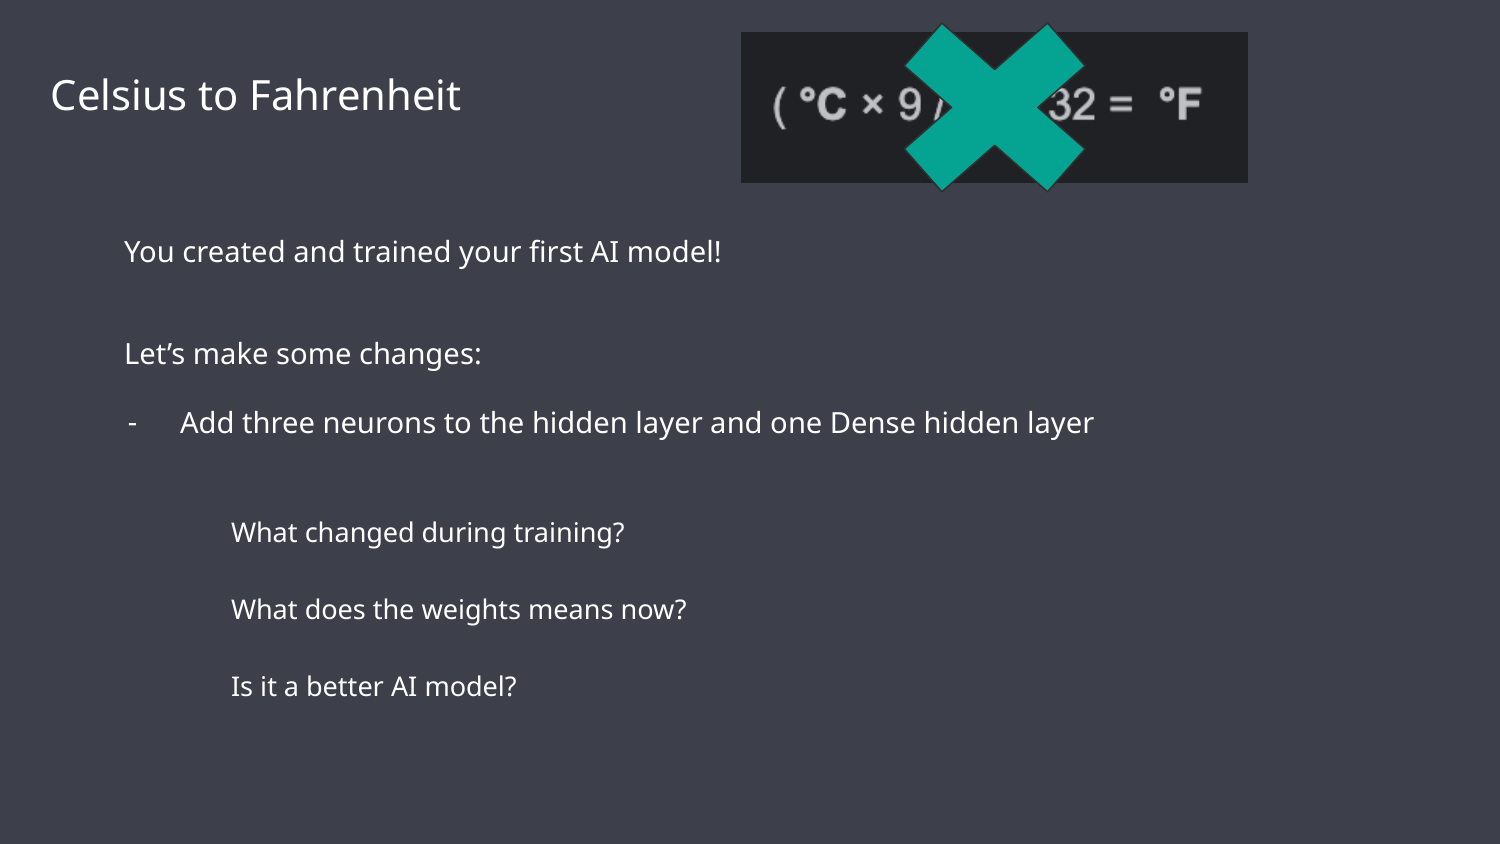

Celsius to Fahrenheit
You created and trained your first AI model!
Let’s make some changes:
Add three neurons to the hidden layer and one Dense hidden layer
What changed during training?
What does the weights means now?
Is it a better AI model?